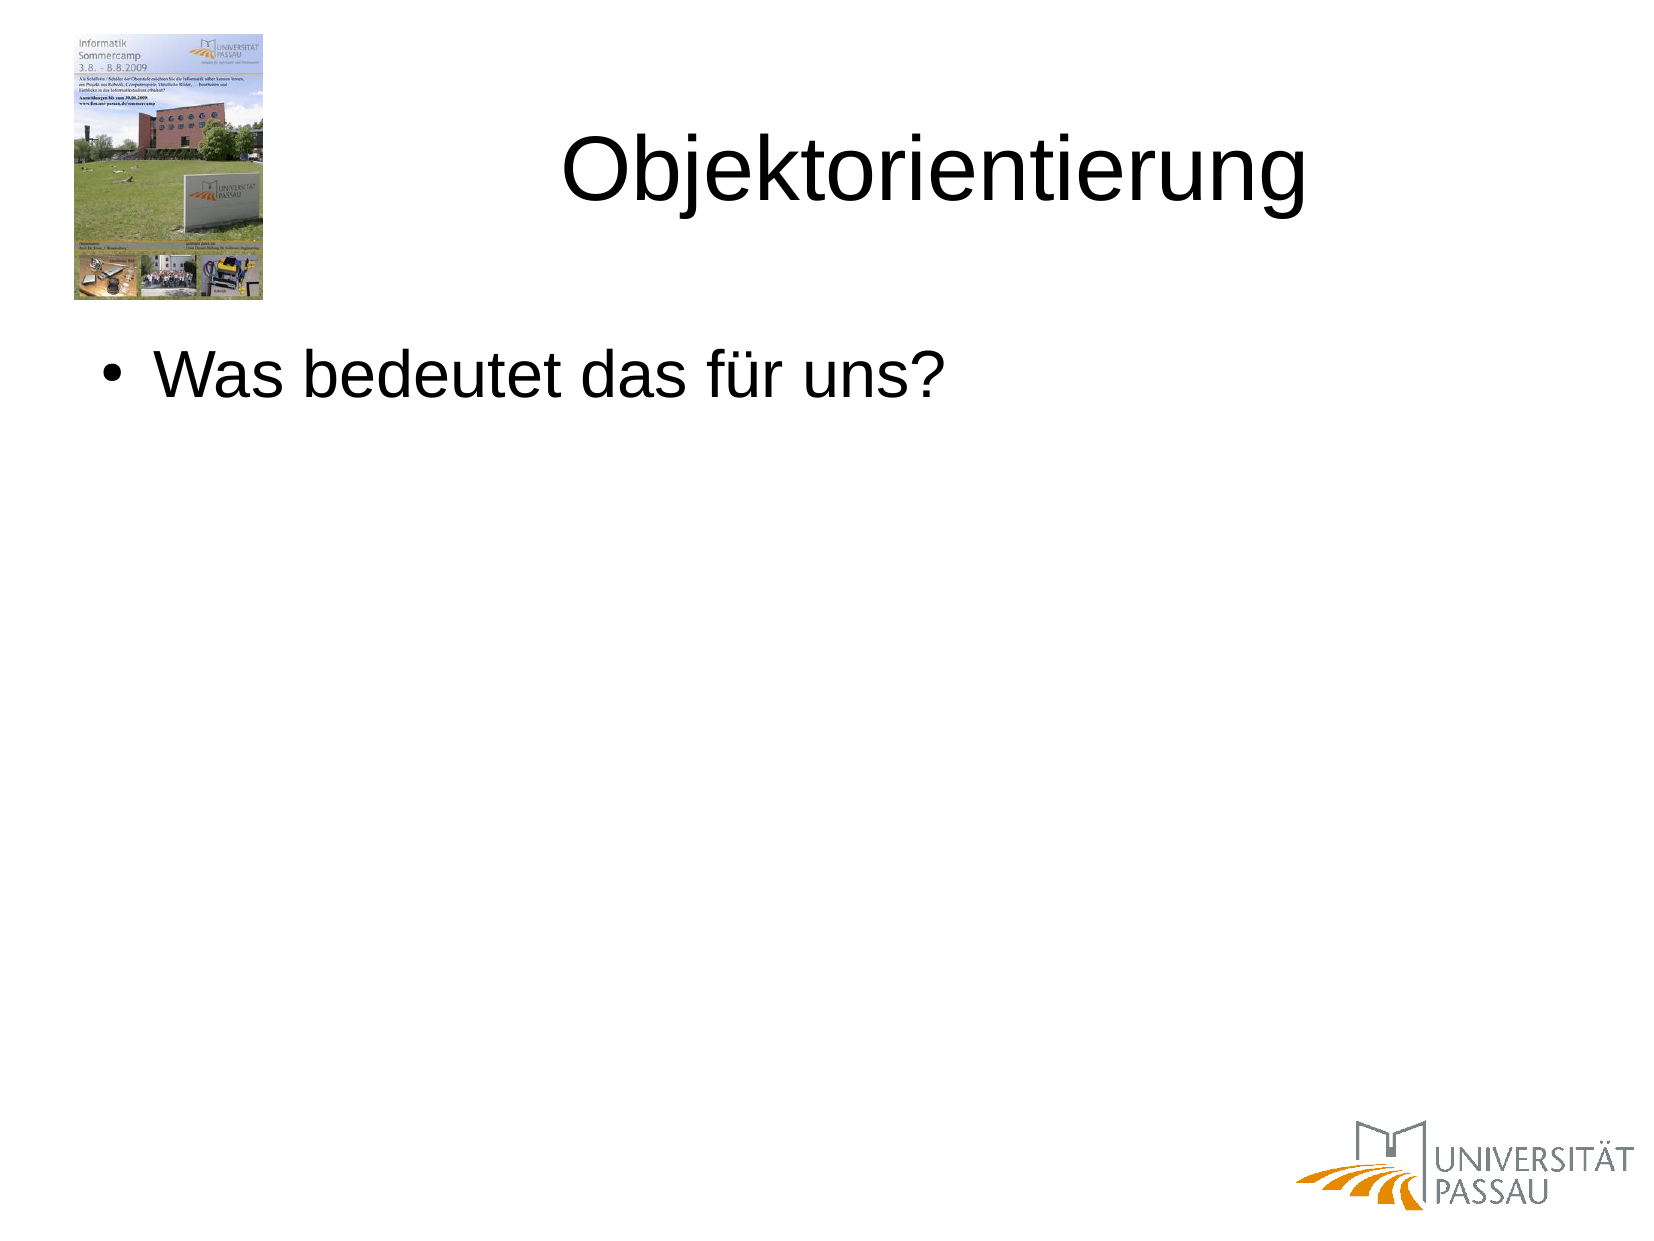

# Objektorientierung
Was bedeutet das für uns?